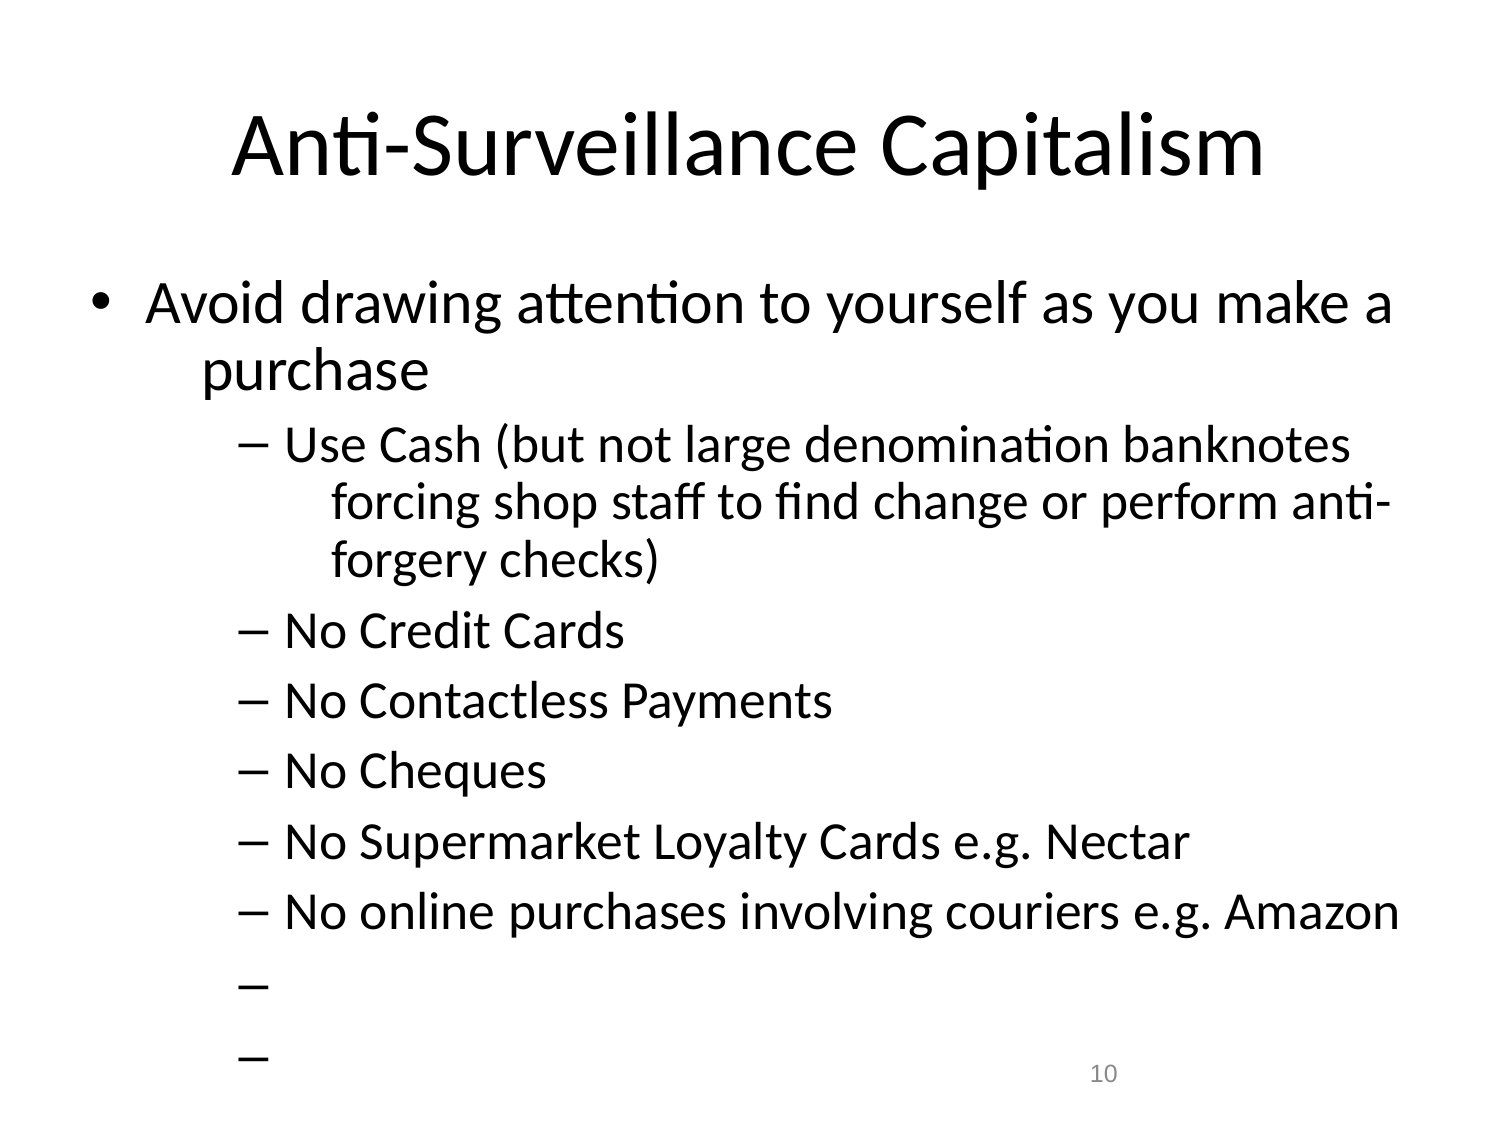

# Anti-Surveillance Capitalism
Avoid drawing attention to yourself as you make a purchase
Use Cash (but not large denomination banknotes forcing shop staff to find change or perform anti-forgery checks)
No Credit Cards
No Contactless Payments
No Cheques
No Supermarket Loyalty Cards e.g. Nectar
No online purchases involving couriers e.g. Amazon
10